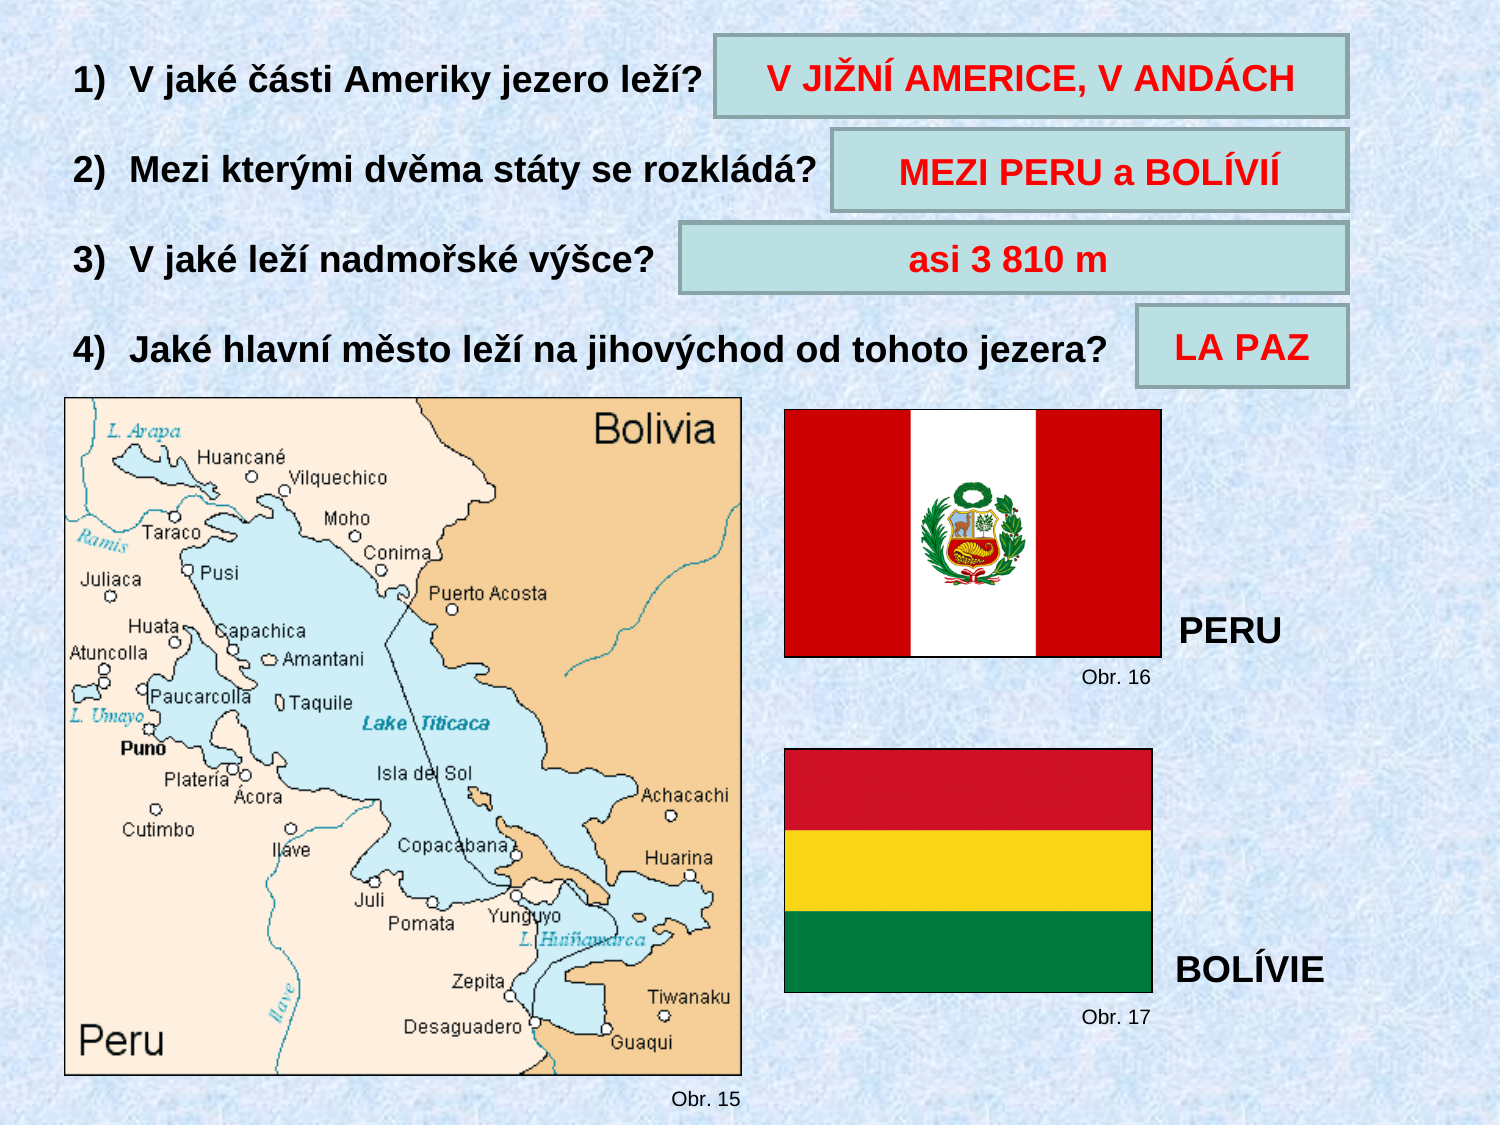

V JIŽNÍ AMERICE, V ANDÁCH
V jaké části Ameriky jezero leží?
Mezi kterými dvěma státy se rozkládá?
V jaké leží nadmořské výšce?
Jaké hlavní město leží na jihovýchod od tohoto jezera?
MEZI PERU a BOLÍVIÍ
asi 3 810 m
LA PAZ
PERU
Obr. 16
BOLÍVIE
Obr. 17
Obr. 15